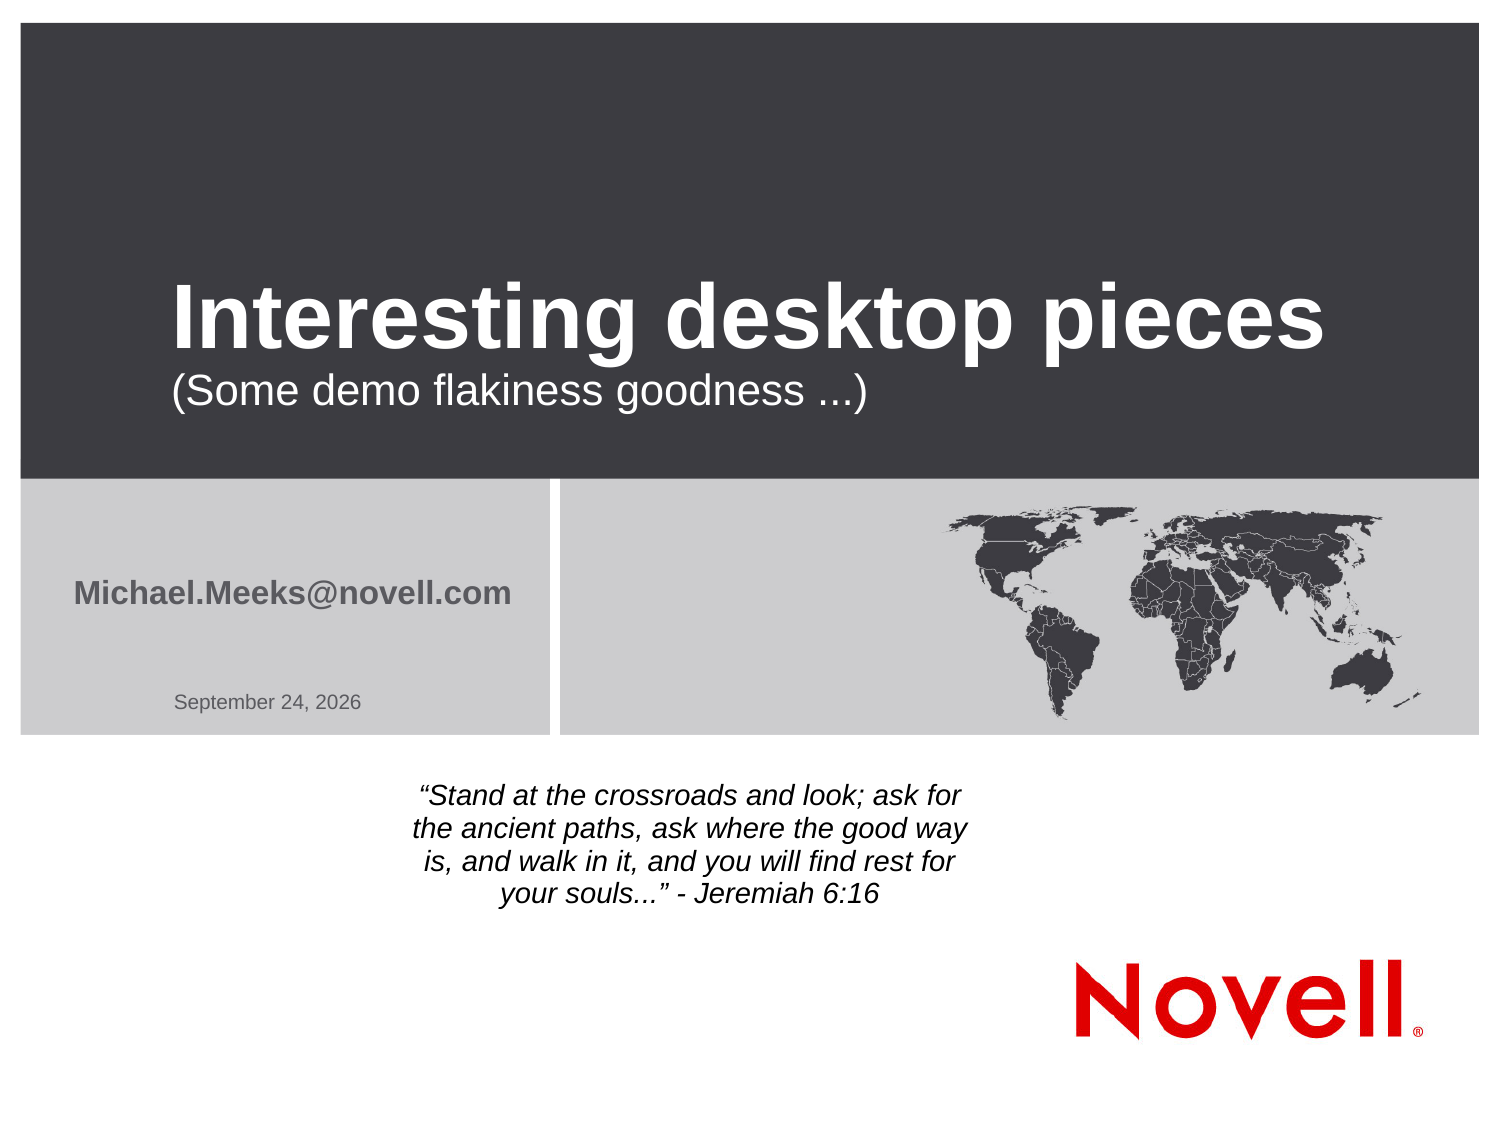

# Interesting desktop pieces (Some demo flakiness goodness ...)
Michael.Meeks@novell.com
“Stand at the crossroads and look; ask for the ancient paths, ask where the good way is, and walk in it, and you will find rest for your souls...” - Jeremiah 6:16